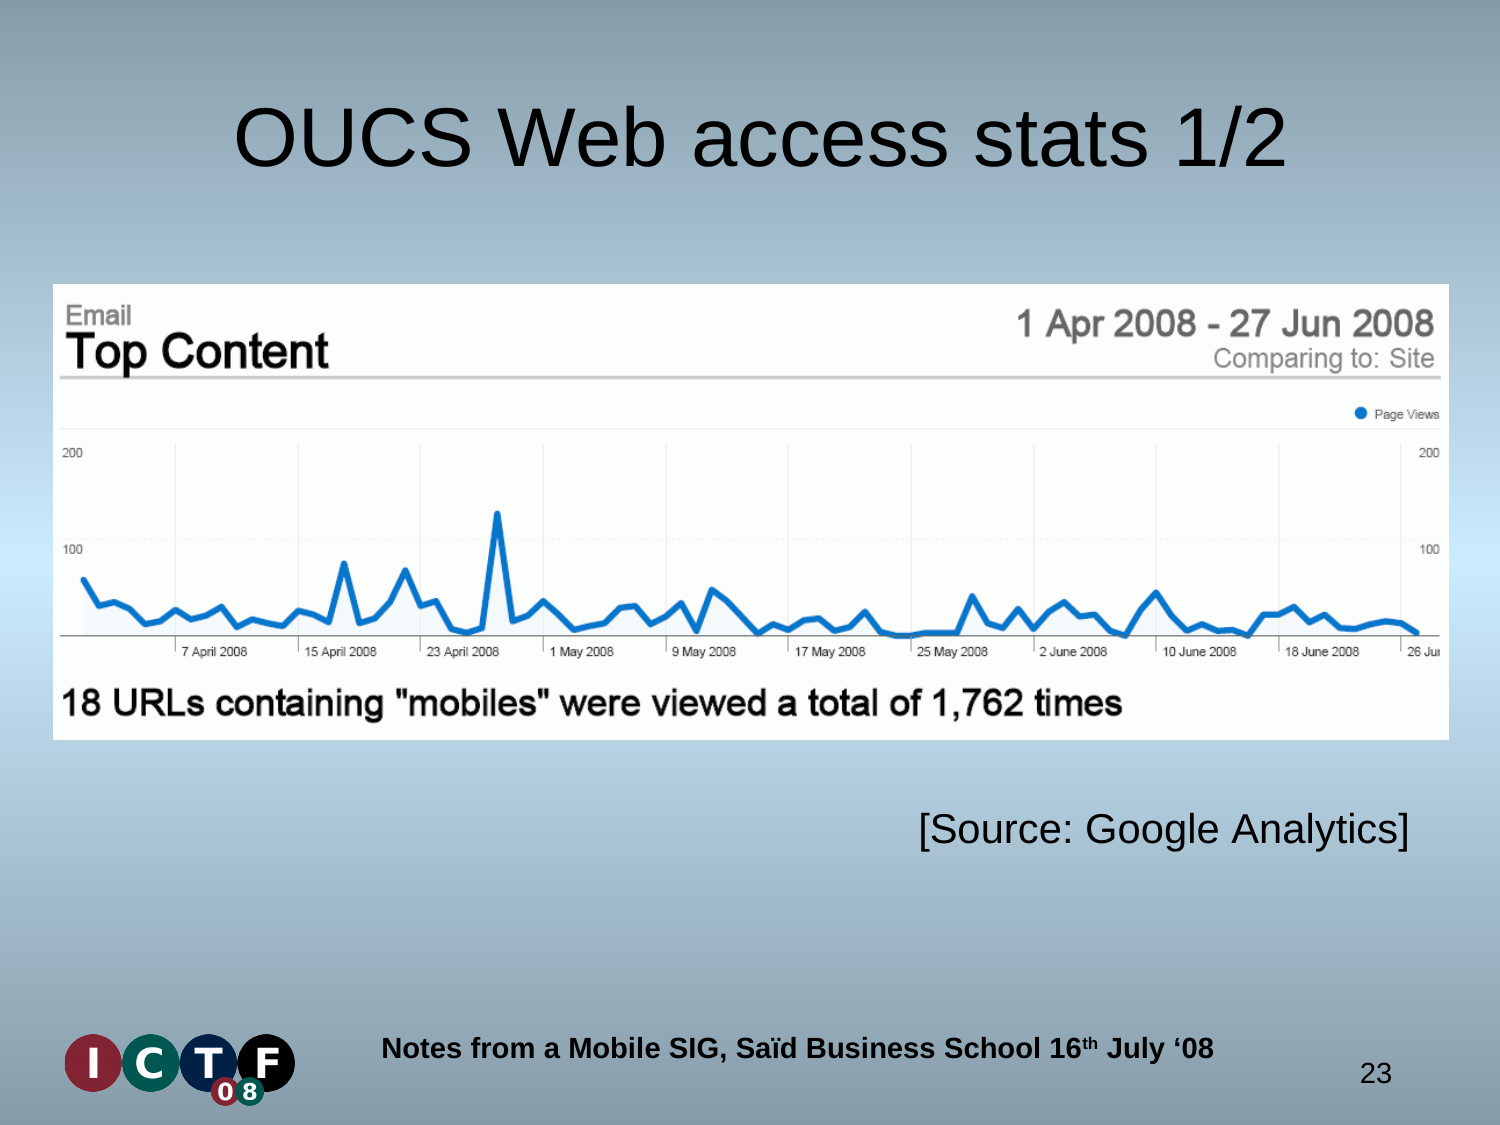

# OUCS Web access stats 1/2
[Source: Google Analytics]